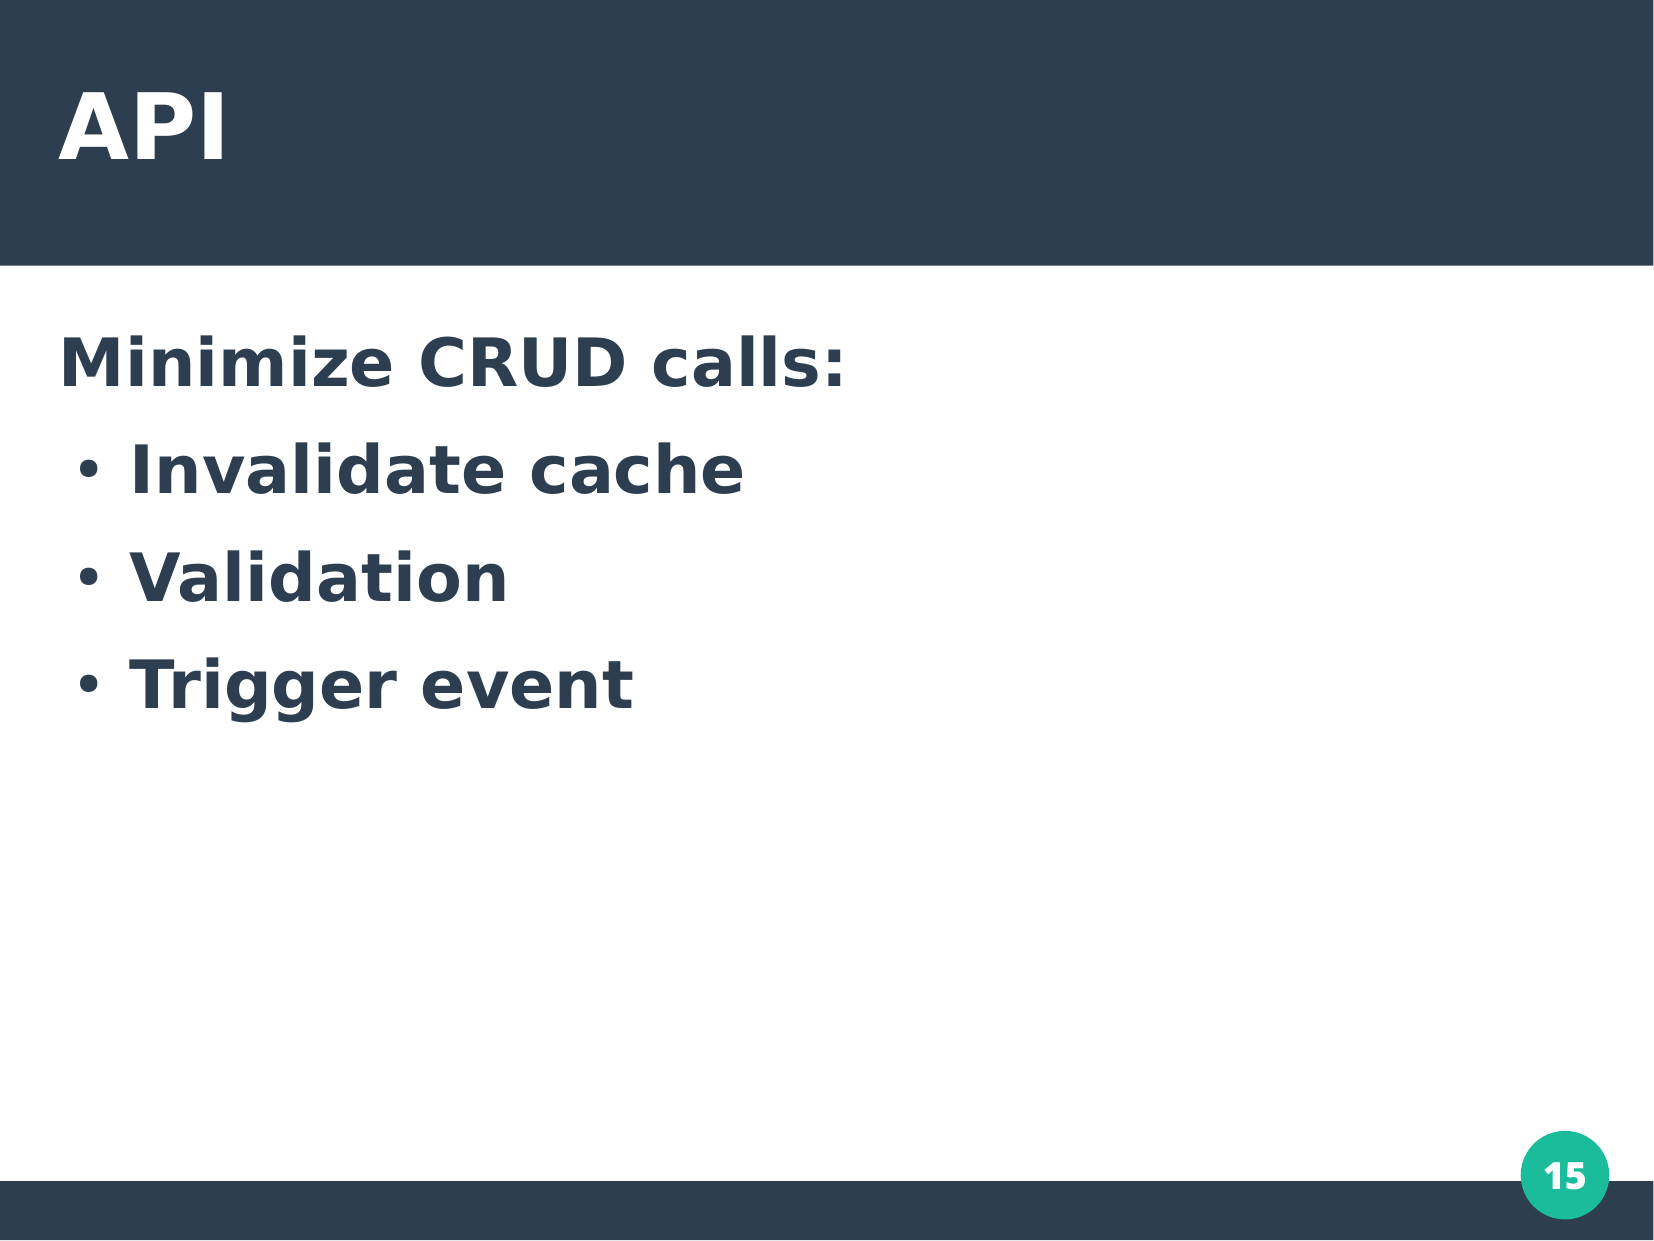

# API
Minimize CRUD calls:
Invalidate cache
Validation
Trigger event
15